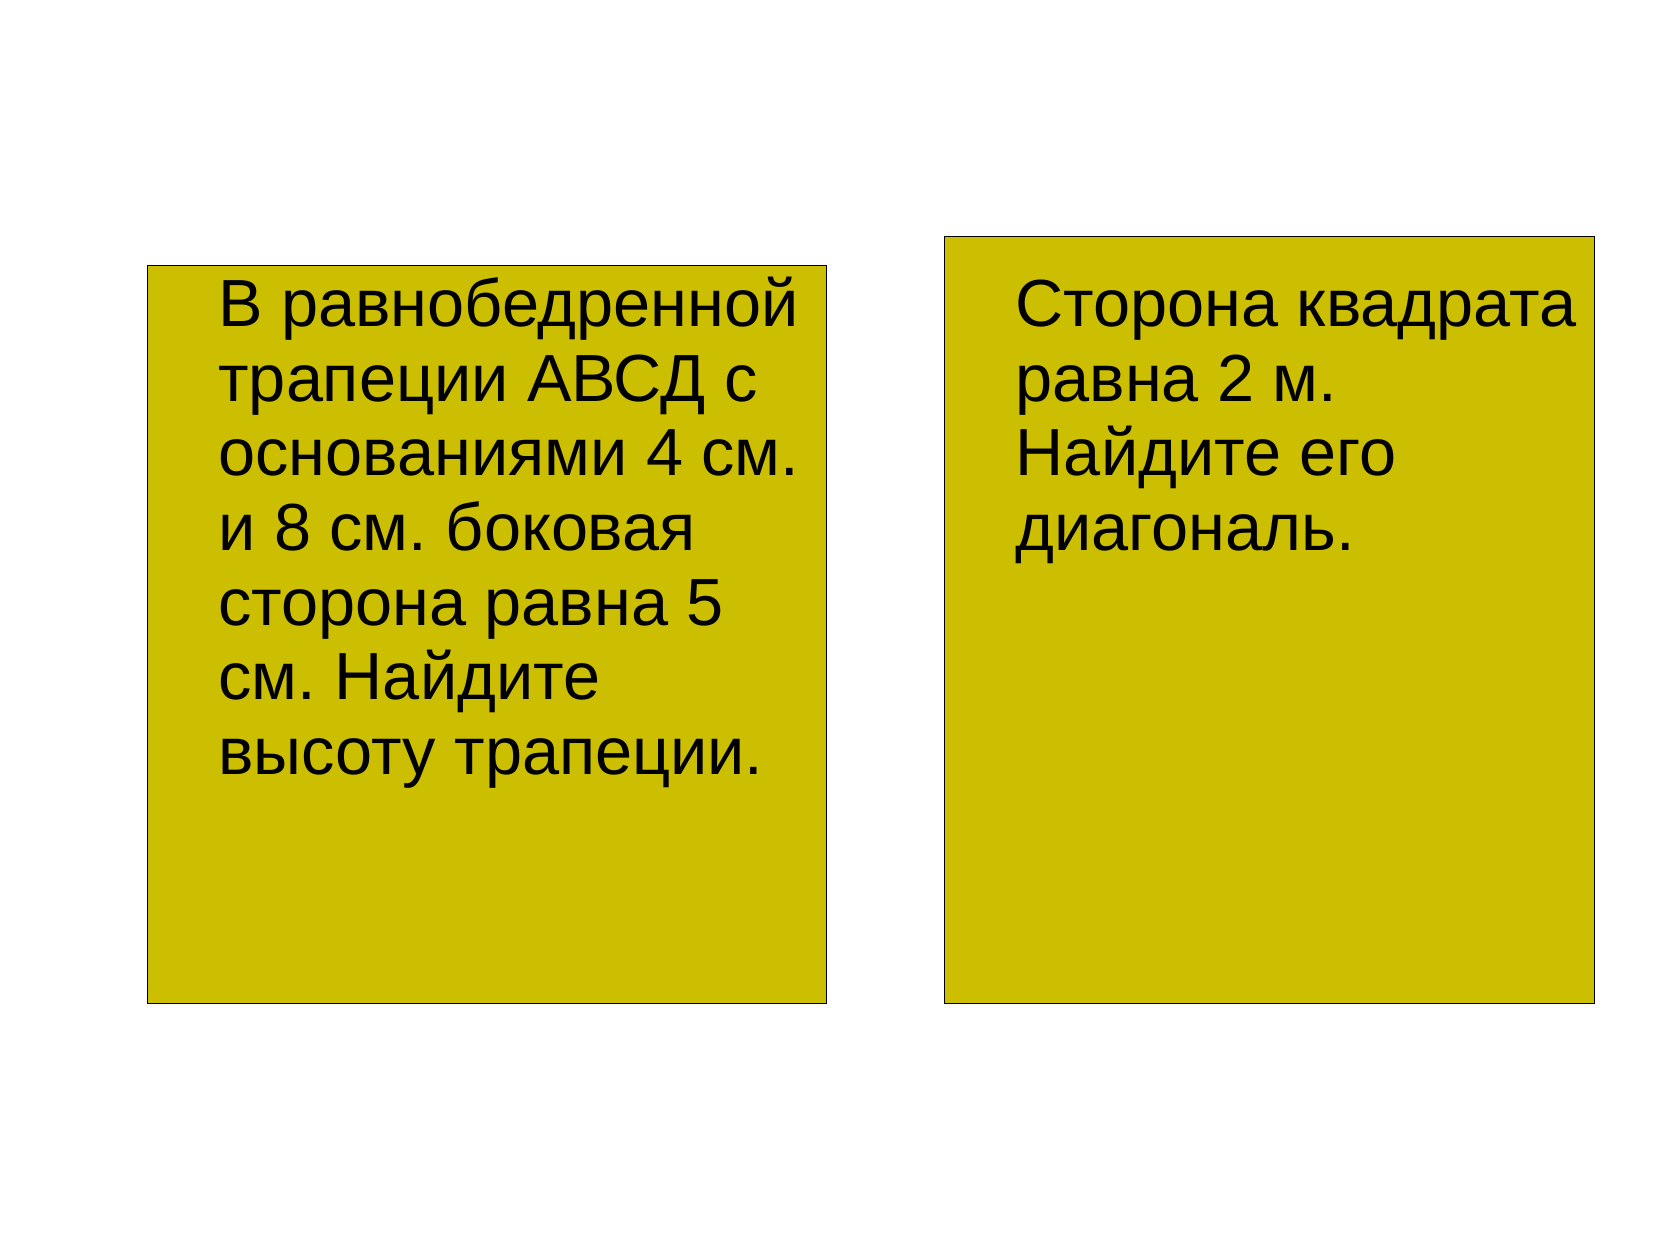

#
В равнобедренной трапеции АВСД с основаниями 4 см. и 8 см. боковая сторона равна 5 см. Найдите высоту трапеции.
Сторона квадрата равна 2 м. Найдите его диагональ.